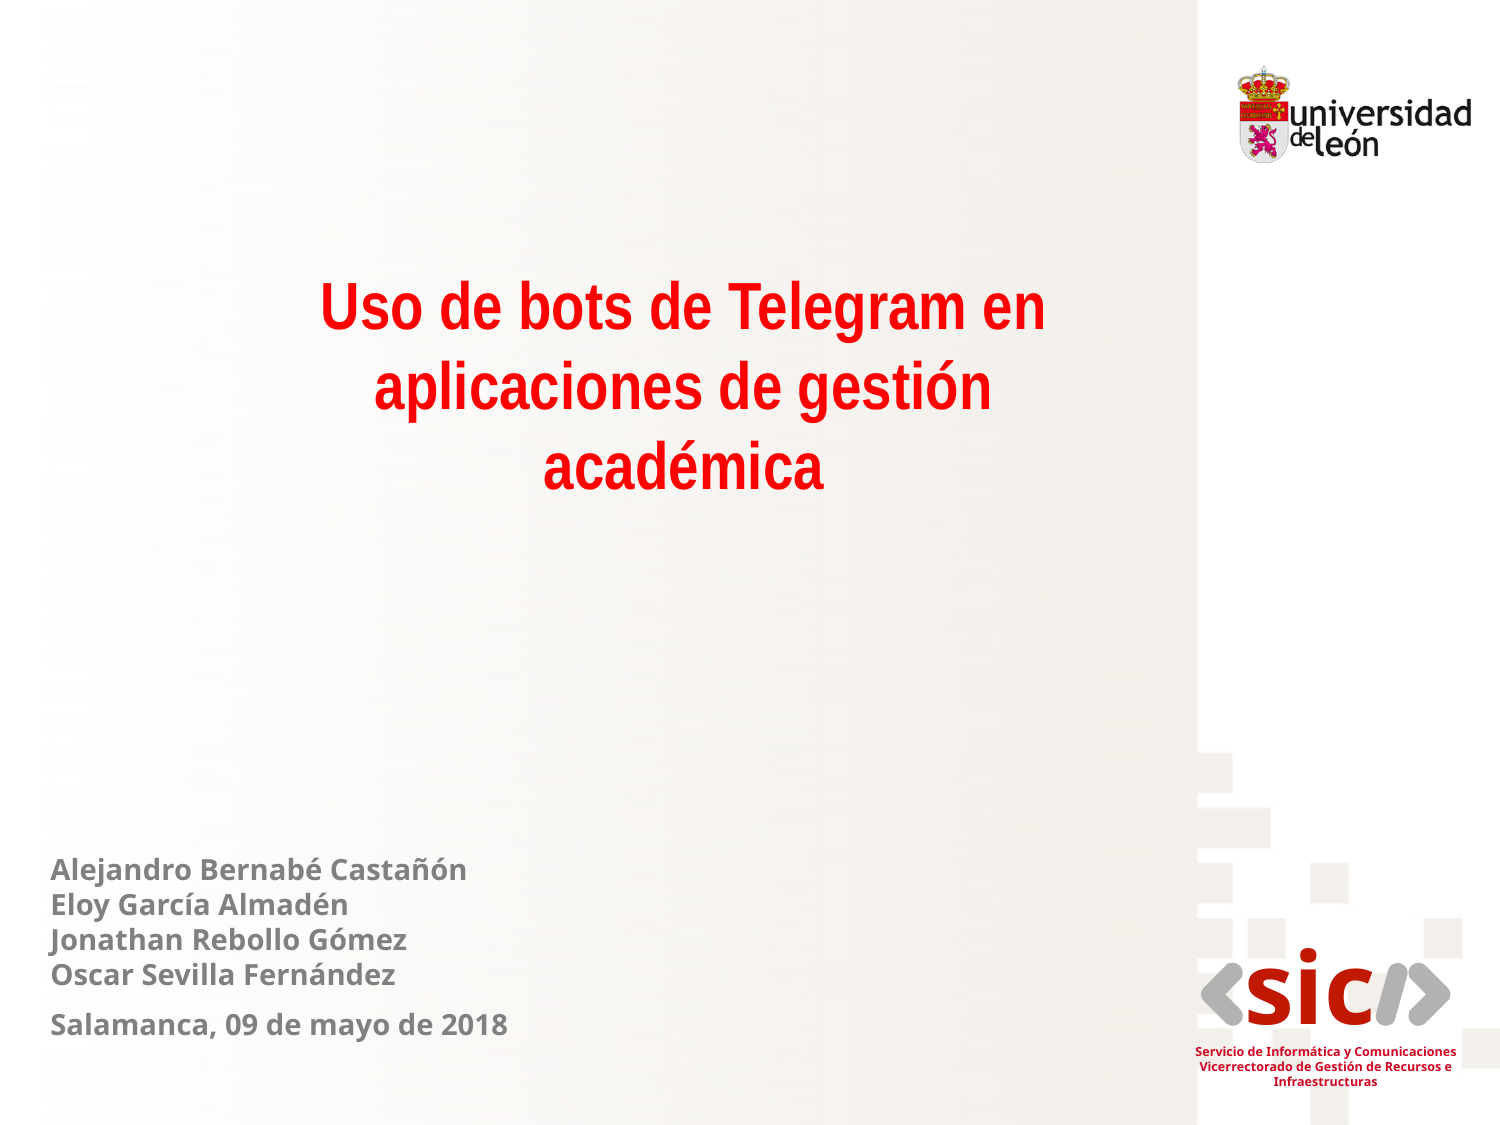

Uso de bots de Telegram en aplicaciones de gestión académica
Alejandro Bernabé Castañón
Eloy García Almadén
Jonathan Rebollo Gómez
Oscar Sevilla Fernández
Salamanca, 09 de mayo de 2018
<sic/>
Servicio de Informática y Comunicaciones
Vicerrectorado de Gestión de Recursos e Infraestructuras